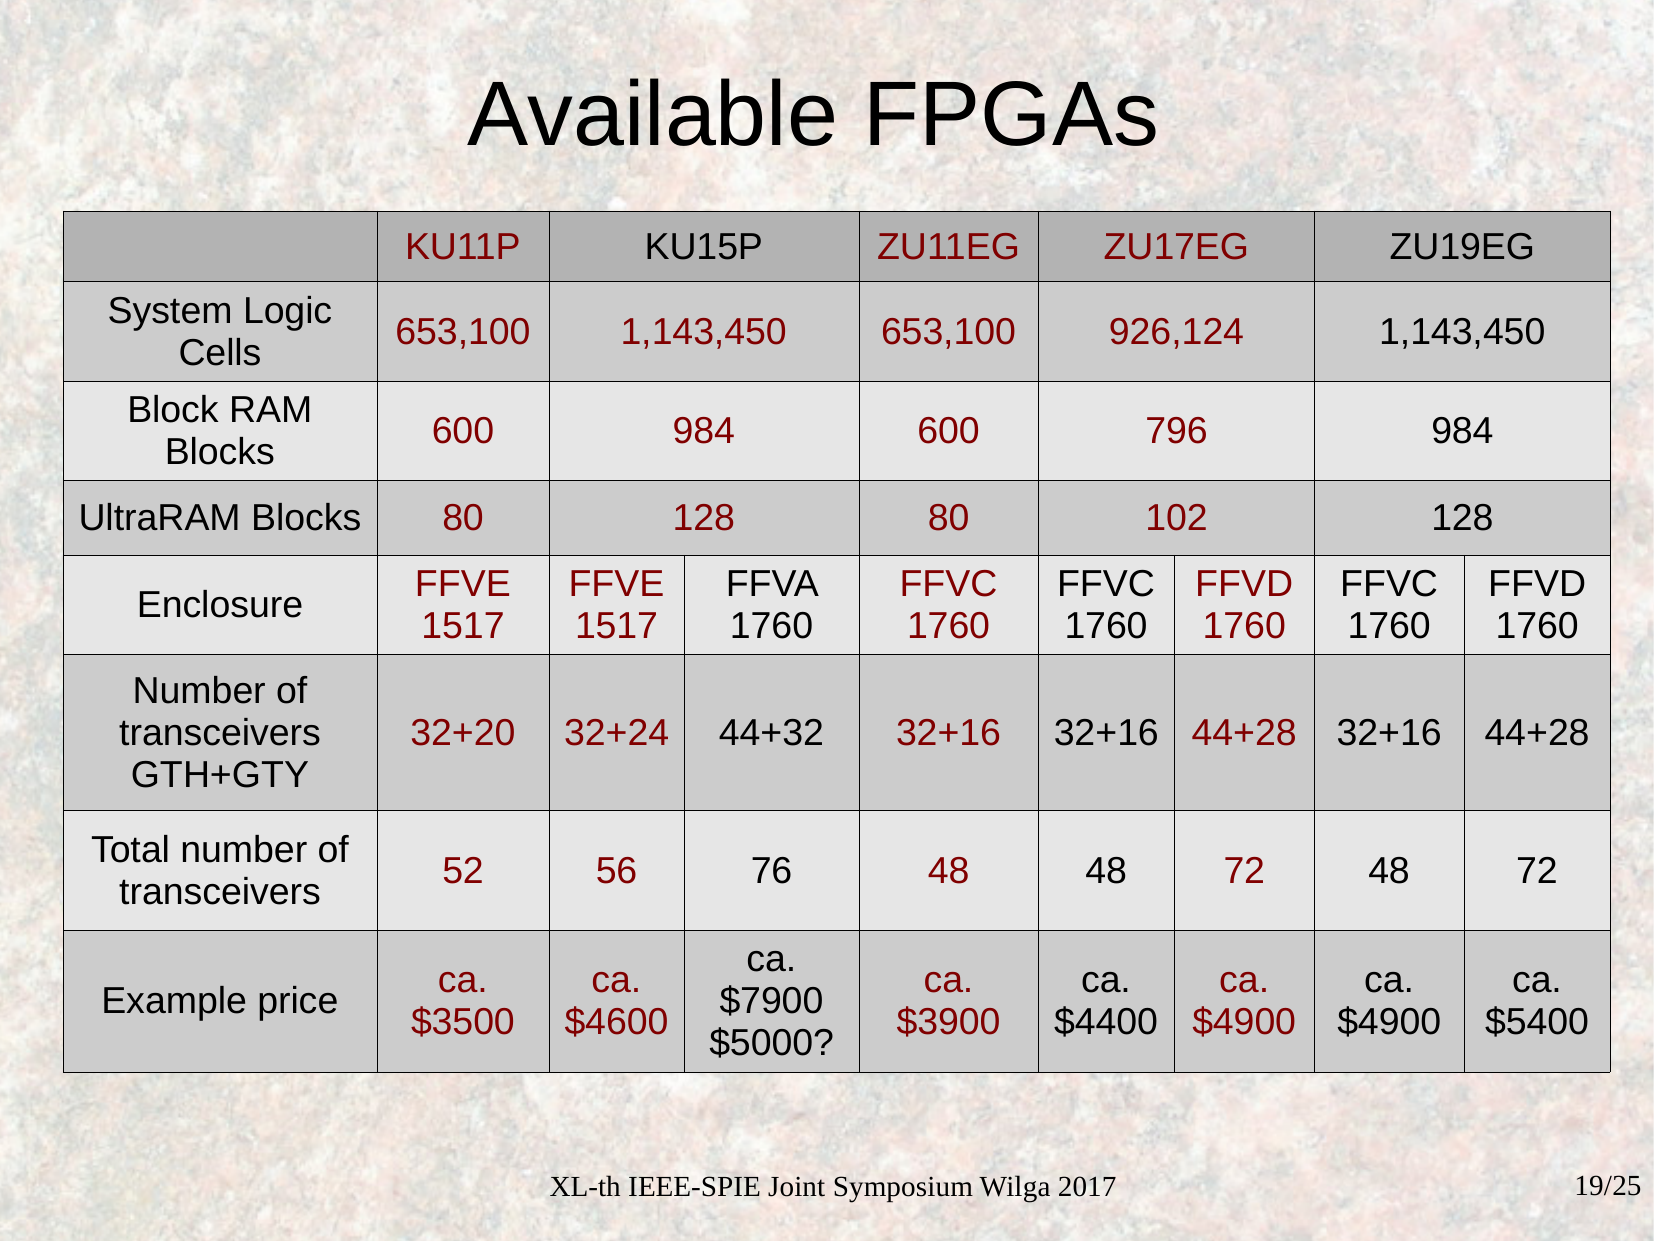

# Available FPGAs
| | KU11P | KU15P | | ZU11EG | ZU17EG | | ZU19EG | |
| --- | --- | --- | --- | --- | --- | --- | --- | --- |
| System Logic Cells | 653,100 | 1,143,450 | | 653,100 | 926,124 | | 1,143,450 | |
| Block RAM Blocks | 600 | 984 | | 600 | 796 | | 984 | |
| UltraRAM Blocks | 80 | 128 | | 80 | 102 | | 128 | |
| Enclosure | FFVE 1517 | FFVE 1517 | FFVA 1760 | FFVC 1760 | FFVC 1760 | FFVD 1760 | FFVC 1760 | FFVD 1760 |
| Number of transceivers GTH+GTY | 32+20 | 32+24 | 44+32 | 32+16 | 32+16 | 44+28 | 32+16 | 44+28 |
| Total number of transceivers | 52 | 56 | 76 | 48 | 48 | 72 | 48 | 72 |
| Example price | ca. $3500 | ca. $4600 | ca. $7900 $5000? | ca. $3900 | ca. $4400 | ca. $4900 | ca. $4900 | ca. $5400 |
19
CBM Collaboration Meeting 03.2017